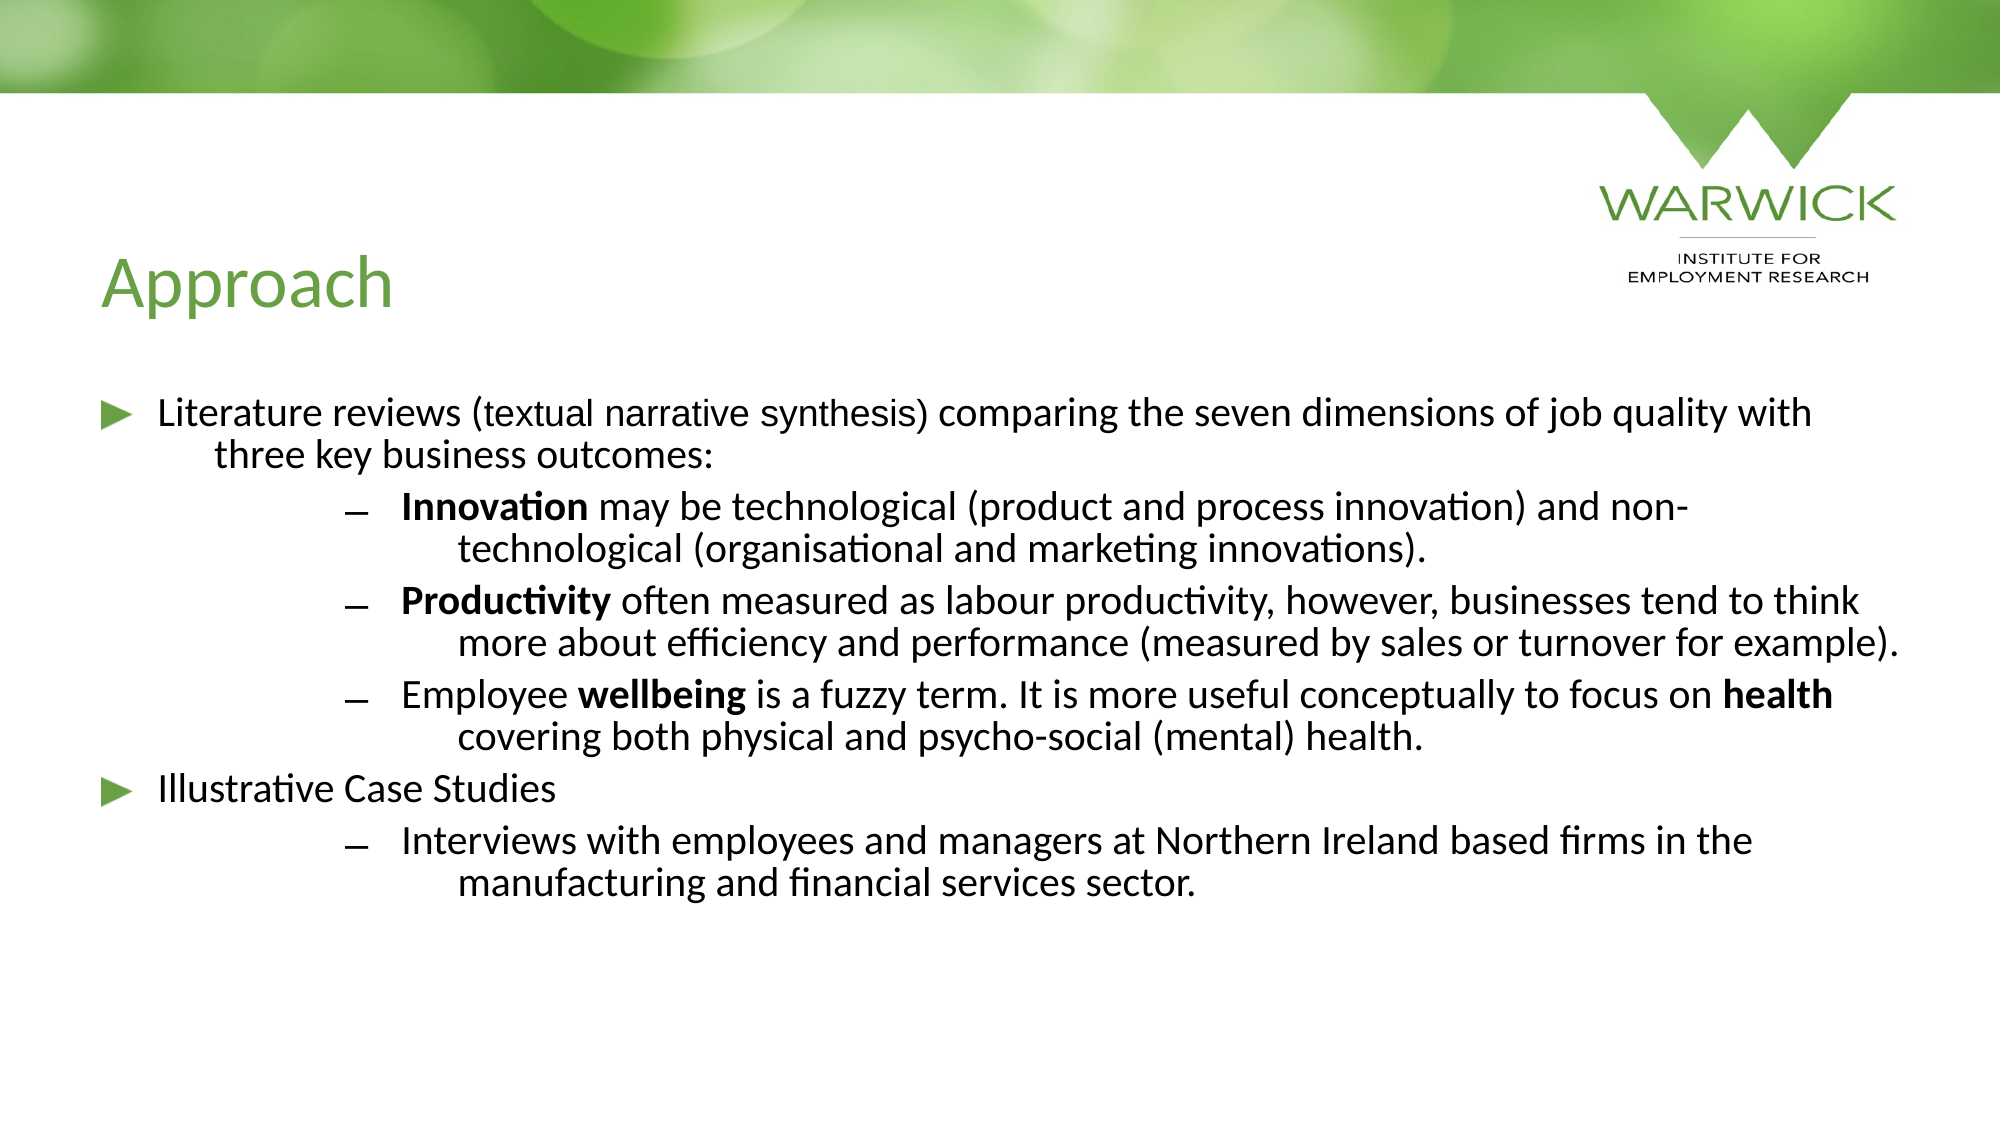

Approach
# Literature reviews (textual narrative synthesis) comparing the seven dimensions of job quality with three key business outcomes:
Innovation may be technological (product and process innovation) and non-technological (organisational and marketing innovations).
Productivity often measured as labour productivity, however, businesses tend to think more about efficiency and performance (measured by sales or turnover for example).
Employee wellbeing is a fuzzy term. It is more useful conceptually to focus on health covering both physical and psycho-social (mental) health.
Illustrative Case Studies
Interviews with employees and managers at Northern Ireland based firms in the manufacturing and financial services sector.